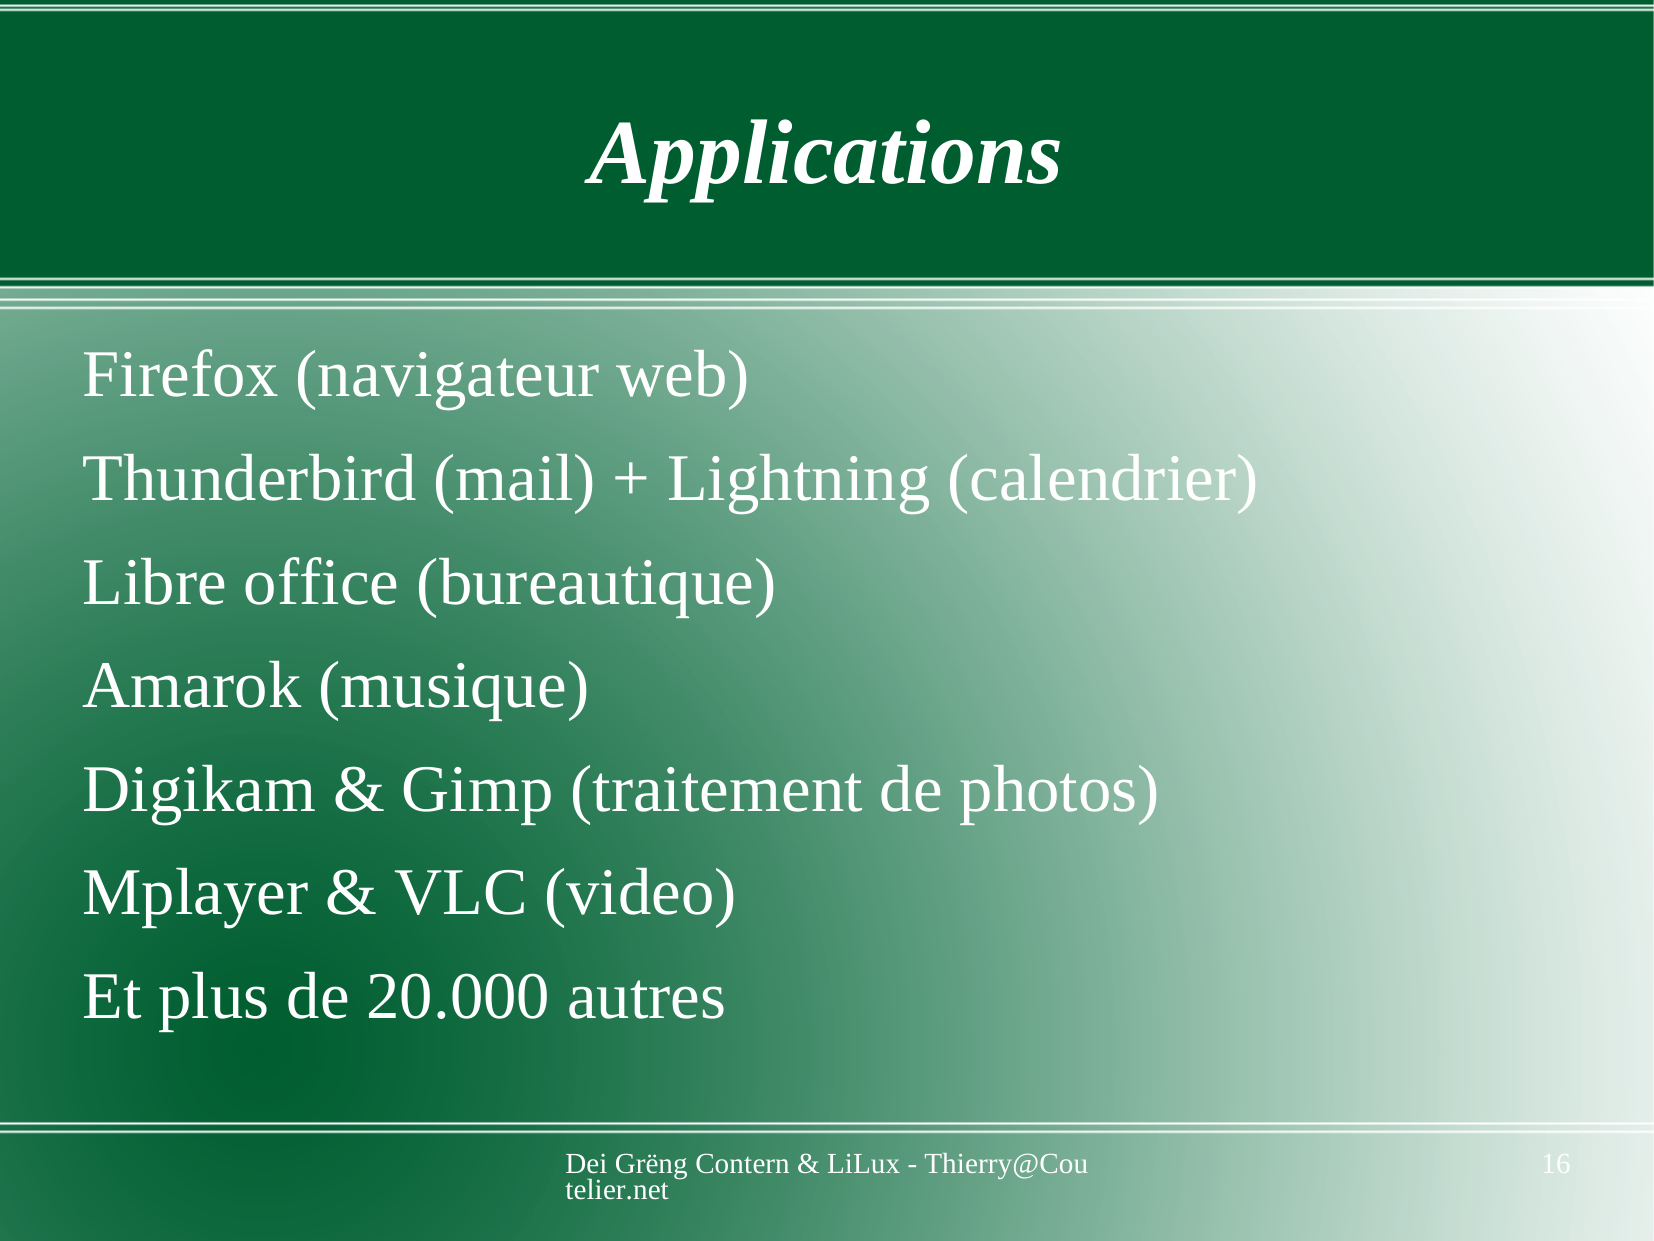

# Applications
Firefox (navigateur web)
Thunderbird (mail) + Lightning (calendrier)
Libre office (bureautique)
Amarok (musique)
Digikam & Gimp (traitement de photos)
Mplayer & VLC (video)
Et plus de 20.000 autres
Dei Grëng Contern & LiLux - Thierry@Coutelier.net
16